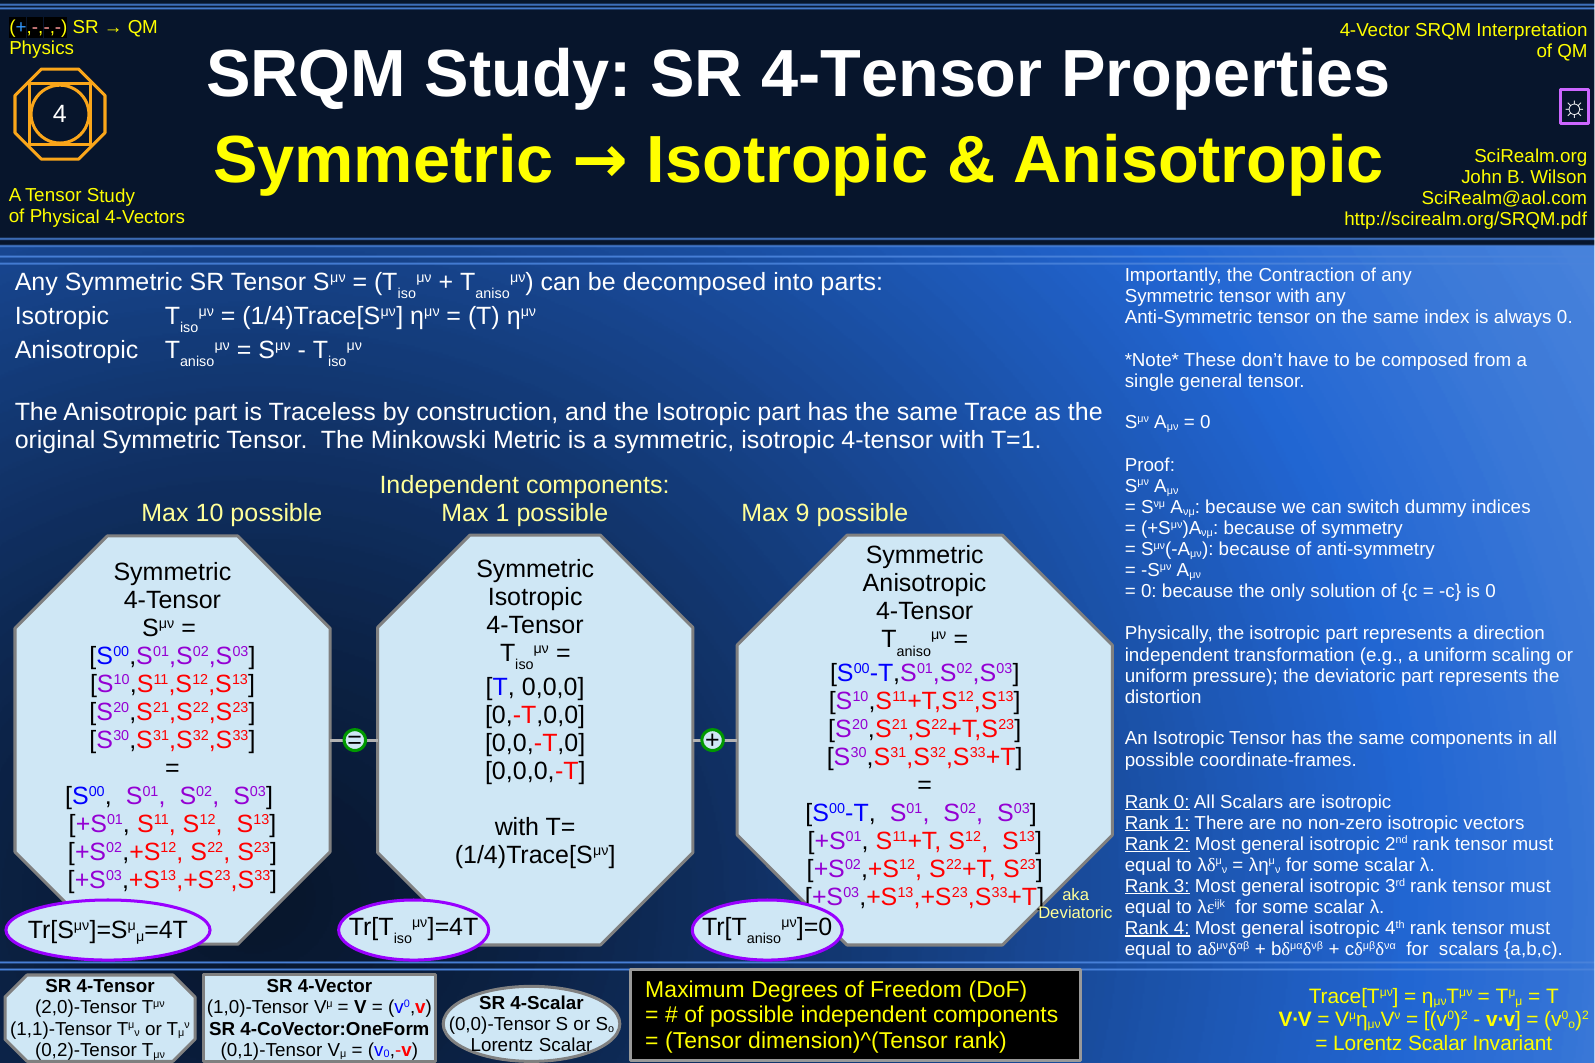

# SRQM Study: SR 4-Tensor Properties Symmetric → Isotropic & Anisotropic
(+,-,-,-) SR → QM
Physics
A Tensor Study
of Physical 4-Vectors
4-Vector SRQM Interpretation
of QM
SciRealm.org
John B. Wilson
SciRealm@aol.com
http://scirealm.org/SRQM.pdf
4
☼
Importantly, the Contraction of any
Symmetric tensor with any
Anti-Symmetric tensor on the same index is always 0.
*Note* These don’t have to be composed from a single general tensor.
Sμν Aμν = 0
Proof:
Sμν Aμν
= Sνμ Aνμ: because we can switch dummy indices
= (+Sμν)Aνμ: because of symmetry
= Sμν(-Aμν): because of anti-symmetry
= -Sμν Aμν
= 0: because the only solution of {c = -c} is 0
Physically, the isotropic part represents a direction independent transformation (e.g., a uniform scaling or uniform pressure); the deviatoric part represents the distortion
An Isotropic Tensor has the same components in all possible coordinate-frames.
Rank 0: All Scalars are isotropic
Rank 1: There are no non-zero isotropic vectors
Rank 2: Most general isotropic 2nd rank tensor must equal to λδμν = λημν for some scalar λ.
Rank 3: Most general isotropic 3rd rank tensor must equal to λεijk for some scalar λ.
Rank 4: Most general isotropic 4th rank tensor must equal to aδμνδαβ + bδμαδνβ + cδμβδνα for scalars {a,b,c).
Any Symmetric SR Tensor Sμν = (Tisoμν + Tanisoμν) can be decomposed into parts:
Isotropic 	Tisoμν = (1/4)Trace[Sμν] ημν = (T) ημν
Anisotropic	Tanisoμν = Sμν - Tisoμν
The Anisotropic part is Traceless by construction, and the Isotropic part has the same Trace as the original Symmetric Tensor. The Minkowski Metric is a symmetric, isotropic 4-tensor with T=1.
Independent components:
Max 10 possible		Max 1 possible		Max 9 possible
Symmetric
Isotropic
4-Tensor
Tisoμν =
[T, 0,0,0]
[0,-T,0,0]
[0,0,-T,0]
[0,0,0,-T]
with T=
(1/4)Trace[Sμν]
Symmetric
Anisotropic
4-Tensor
Tanisoμν =
[S00-T,S01,S02,S03]
[S10,S11+T,S12,S13]
[S20,S21,S22+T,S23]
[S30,S31,S32,S33+T]
=
[S00-T, S01, S02, S03]
[+S01, S11+T, S12, S13]
[+S02,+S12, S22+T, S23]
[+S03,+S13,+S23,S33+T]
Symmetric
4-Tensor
Sμν =
[S00,S01,S02,S03]
[S10,S11,S12,S13]
[S20,S21,S22,S23]
[S30,S31,S32,S33]
=
[S00, S01, S02, S03]
[+S01, S11, S12, S13]
[+S02,+S12, S22, S23]
[+S03,+S13,+S23,S33]
=
+
aka
Deviatoric
Tr[Sμν]=Sμμ=4T
Tr[Tisoμν]=4T
Tr[Tanisoμν]=0
Maximum Degrees of Freedom (DoF)
= # of possible independent components = (Tensor dimension)^(Tensor rank)
SR 4-Tensor
(2,0)-Tensor Tμν
(1,1)-Tensor Tμν or Tμν
(0,2)-Tensor Tμν
SR 4-Vector
(1,0)-Tensor Vμ = V = (v0,v)
SR 4-CoVector:OneForm
(0,1)-Tensor Vμ = (v0,-v)
Trace[Tμν] = ημνTμν = Tμμ = T
V∙V = VμημνVν = [(v0)2 - v∙v] = (v0o)2
= Lorentz Scalar Invariant
SR 4-Scalar
(0,0)-Tensor S or So
Lorentz Scalar